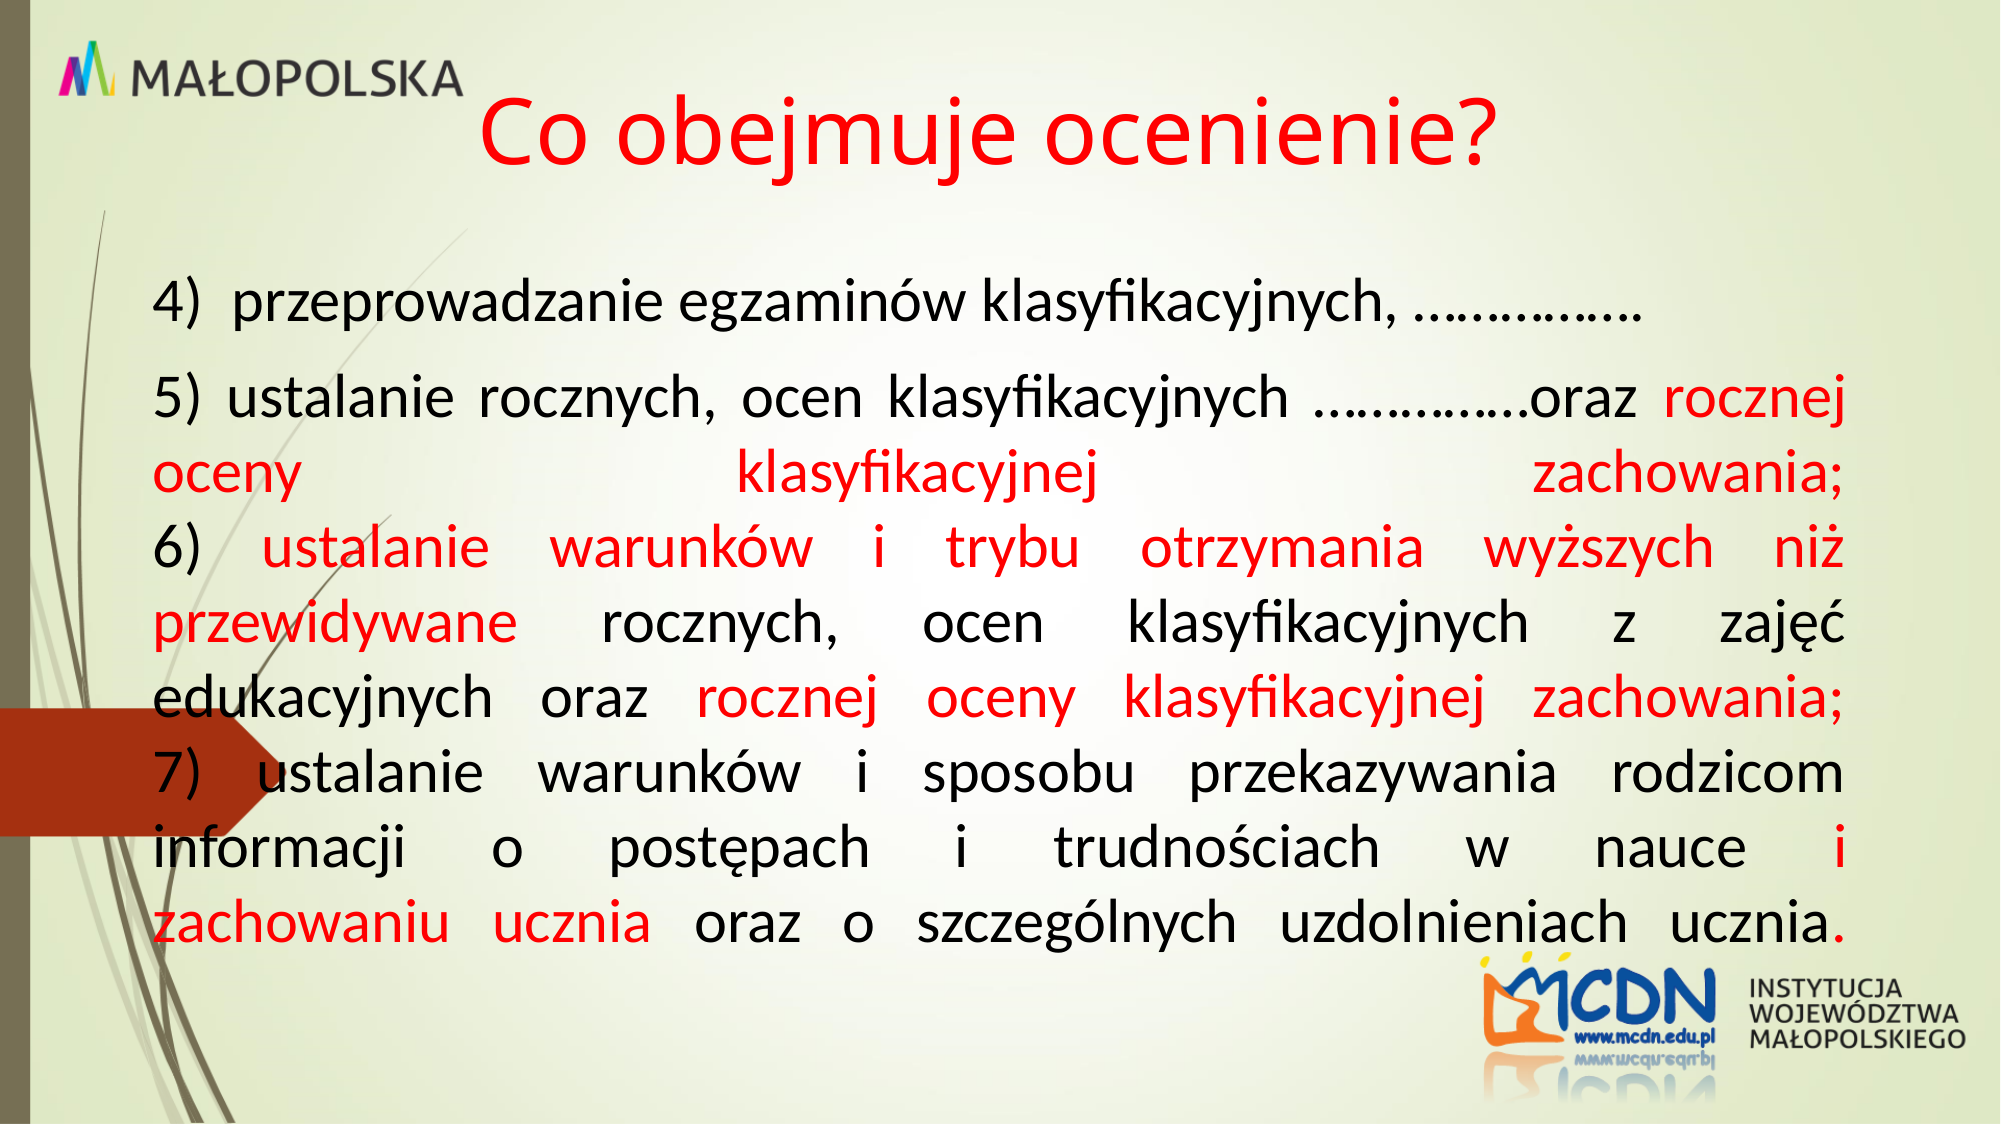

# Co obejmuje ocenienie?
4)  przeprowadzanie egzaminów klasyfikacyjnych, …………….
5) ustalanie rocznych, ocen klasyfikacyjnych ……………oraz rocznej oceny klasyfikacyjnej zachowania;
6) ustalanie warunków i trybu otrzymania wyższych niż przewidywane rocznych, ocen klasyfikacyjnych z zajęć edukacyjnych oraz rocznej oceny klasyfikacyjnej zachowania;
7) ustalanie warunków i sposobu przekazywania rodzicom informacji o postępach i trudnościach w nauce i
zachowaniu ucznia oraz o szczególnych uzdolnieniach ucznia.